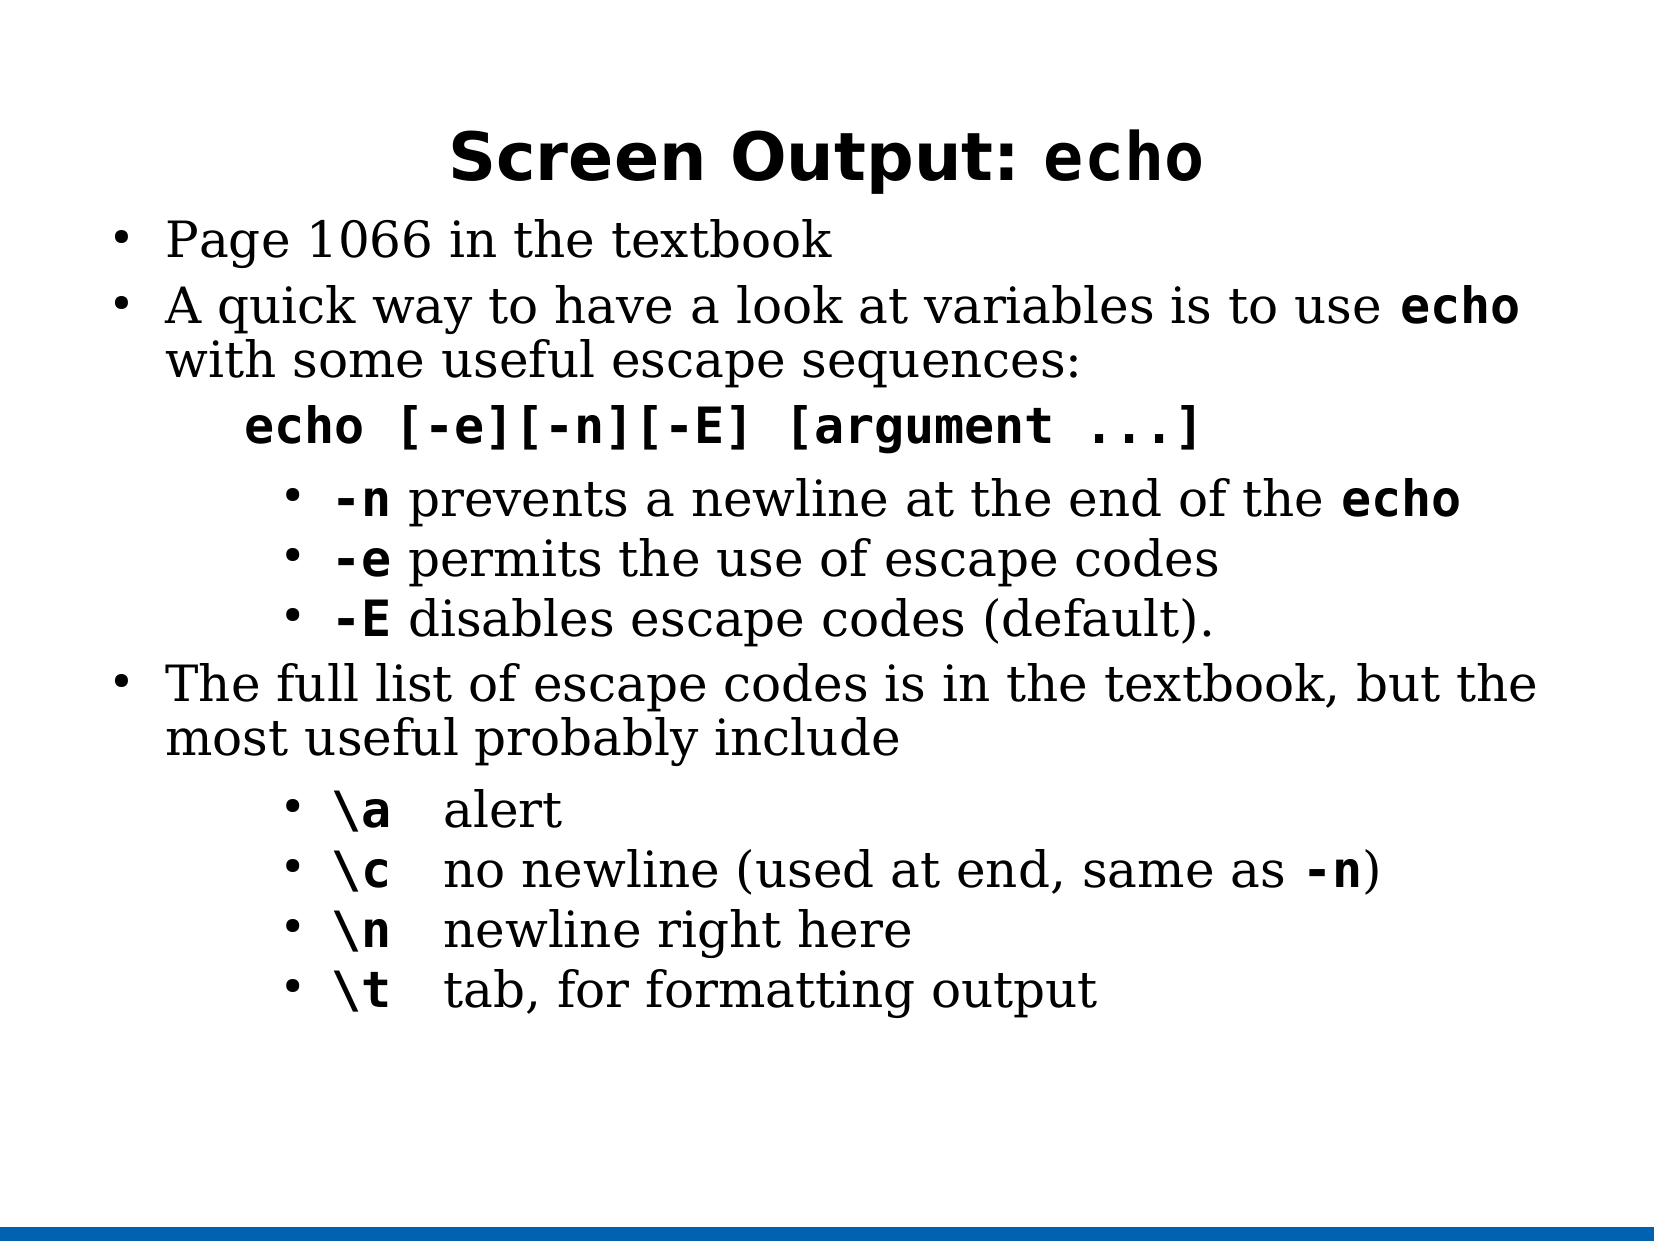

# Screen Output: echo
Page 1066 in the textbook
A quick way to have a look at variables is to use echo with some useful escape sequences:
		echo [-e][-n][-E] [argument ...]
-n prevents a newline at the end of the echo
-e permits the use of escape codes
-E disables escape codes (default).
The full list of escape codes is in the textbook, but the most useful probably include
\a alert
\c no newline (used at end, same as -n)
\n newline right here
\t tab, for formatting output